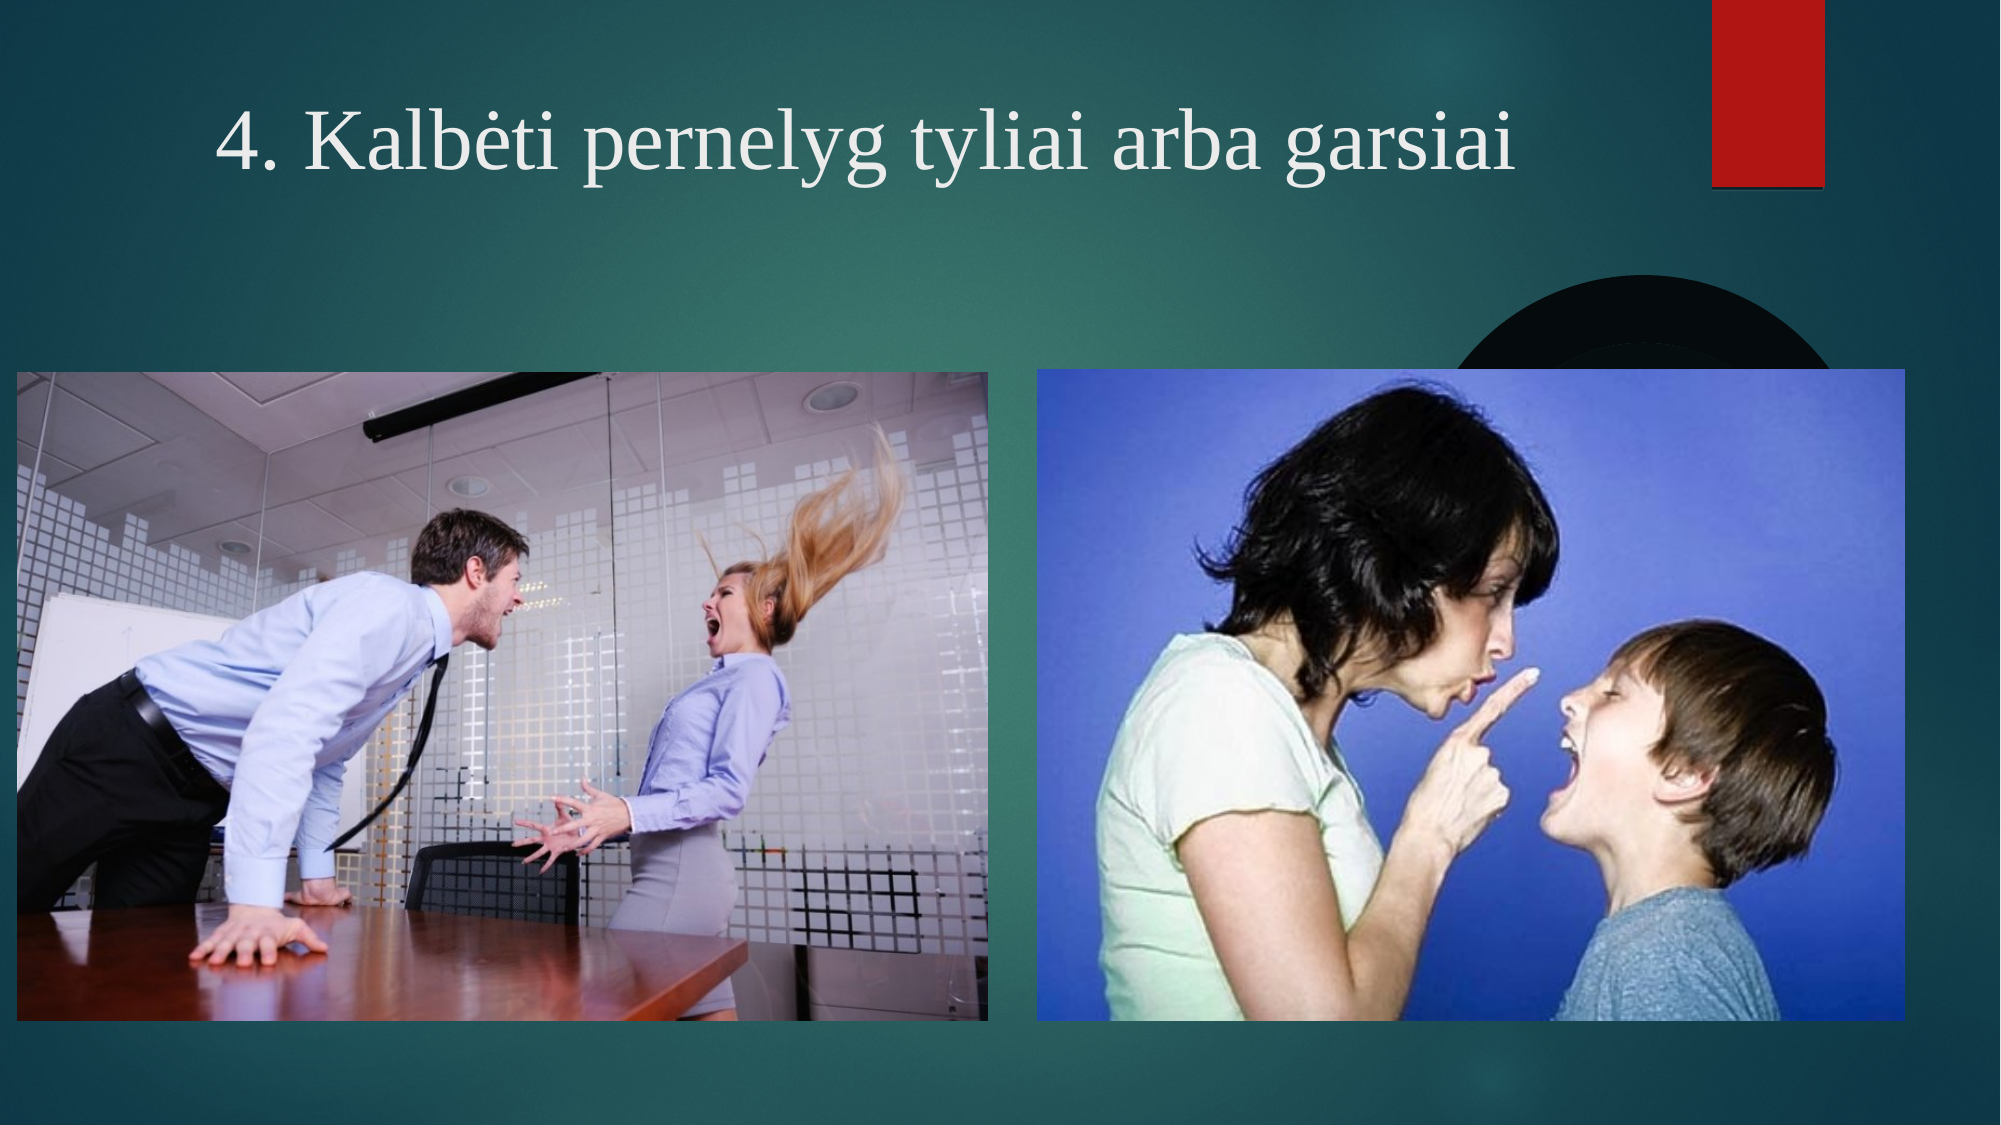

# 4. Kalbėti pernelyg tyliai arba garsiai